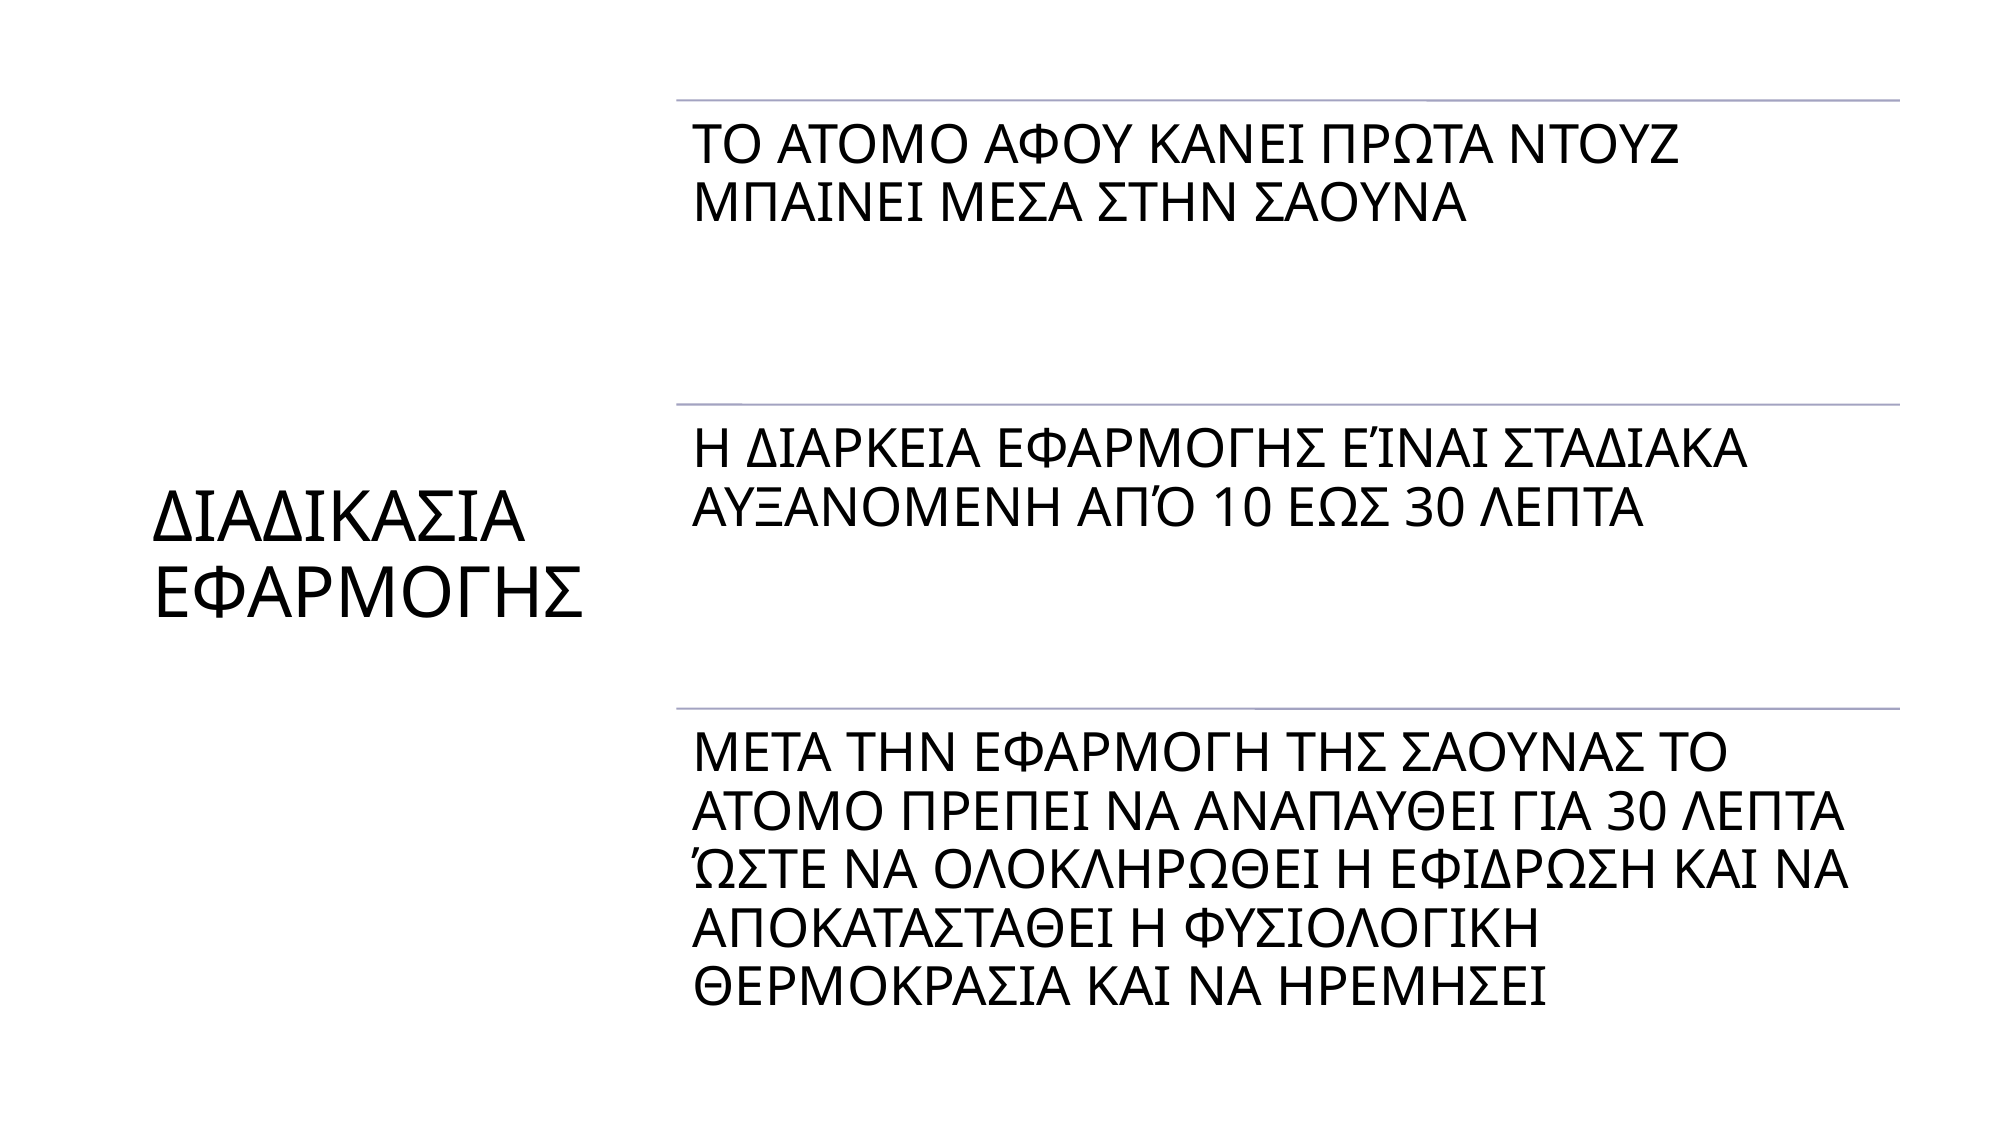

# ΔΙΑΔΙΚΑΣΙΑ ΕΦΑΡΜΟΓΗΣ
ΤΟ ΑΤΟΜΟ ΑΦΟΥ ΚΑΝΕΙ ΠΡΩΤΑ ΝΤΟΥΖ ΜΠΑΙΝΕΙ ΜΕΣΑ ΣΤΗΝ ΣΑΟΥΝΑ
Η ΔΙΑΡΚΕΙΑ ΕΦΑΡΜΟΓΗΣ ΕΊΝΑΙ ΣΤΑΔΙΑΚΑ ΑΥΞΑΝΟΜΕΝΗ ΑΠΌ 10 ΕΩΣ 30 ΛΕΠΤΑ
ΜΕΤΑ ΤΗΝ ΕΦΑΡΜΟΓΗ ΤΗΣ ΣΑΟΥΝΑΣ ΤΟ ΑΤΟΜΟ ΠΡΕΠΕΙ ΝΑ ΑΝΑΠΑΥΘΕΙ ΓΙΑ 30 ΛΕΠΤΑ ΏΣΤΕ ΝΑ ΟΛΟΚΛΗΡΩΘΕΙ Η ΕΦΙΔΡΩΣΗ ΚΑΙ ΝΑ ΑΠΟΚΑΤΑΣΤΑΘΕΙ Η ΦΥΣΙΟΛΟΓΙΚΗ ΘΕΡΜΟΚΡΑΣΙΑ ΚΑΙ ΝΑ ΗΡΕΜΗΣΕΙ